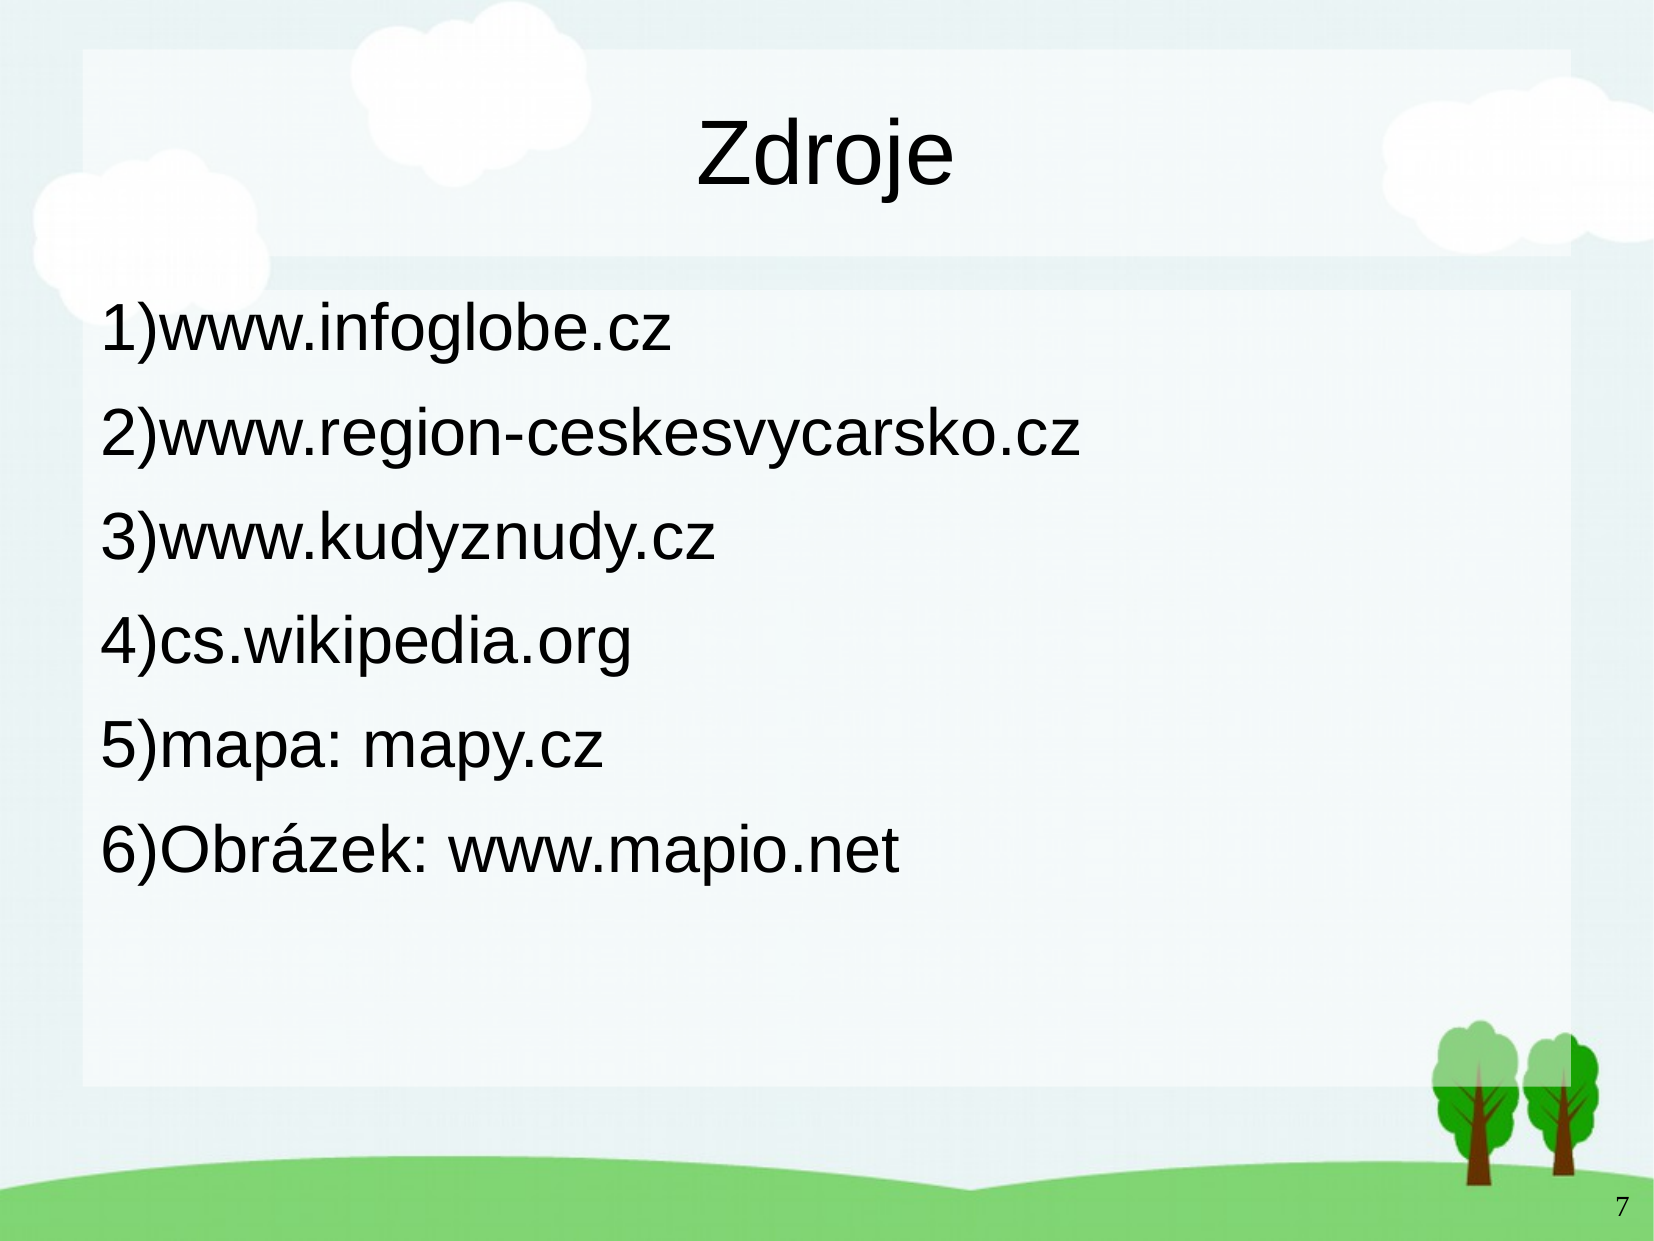

# Zdroje
www.infoglobe.cz
www.region-ceskesvycarsko.cz
www.kudyznudy.cz
cs.wikipedia.org
mapa: mapy.cz
Obrázek: www.mapio.net
7